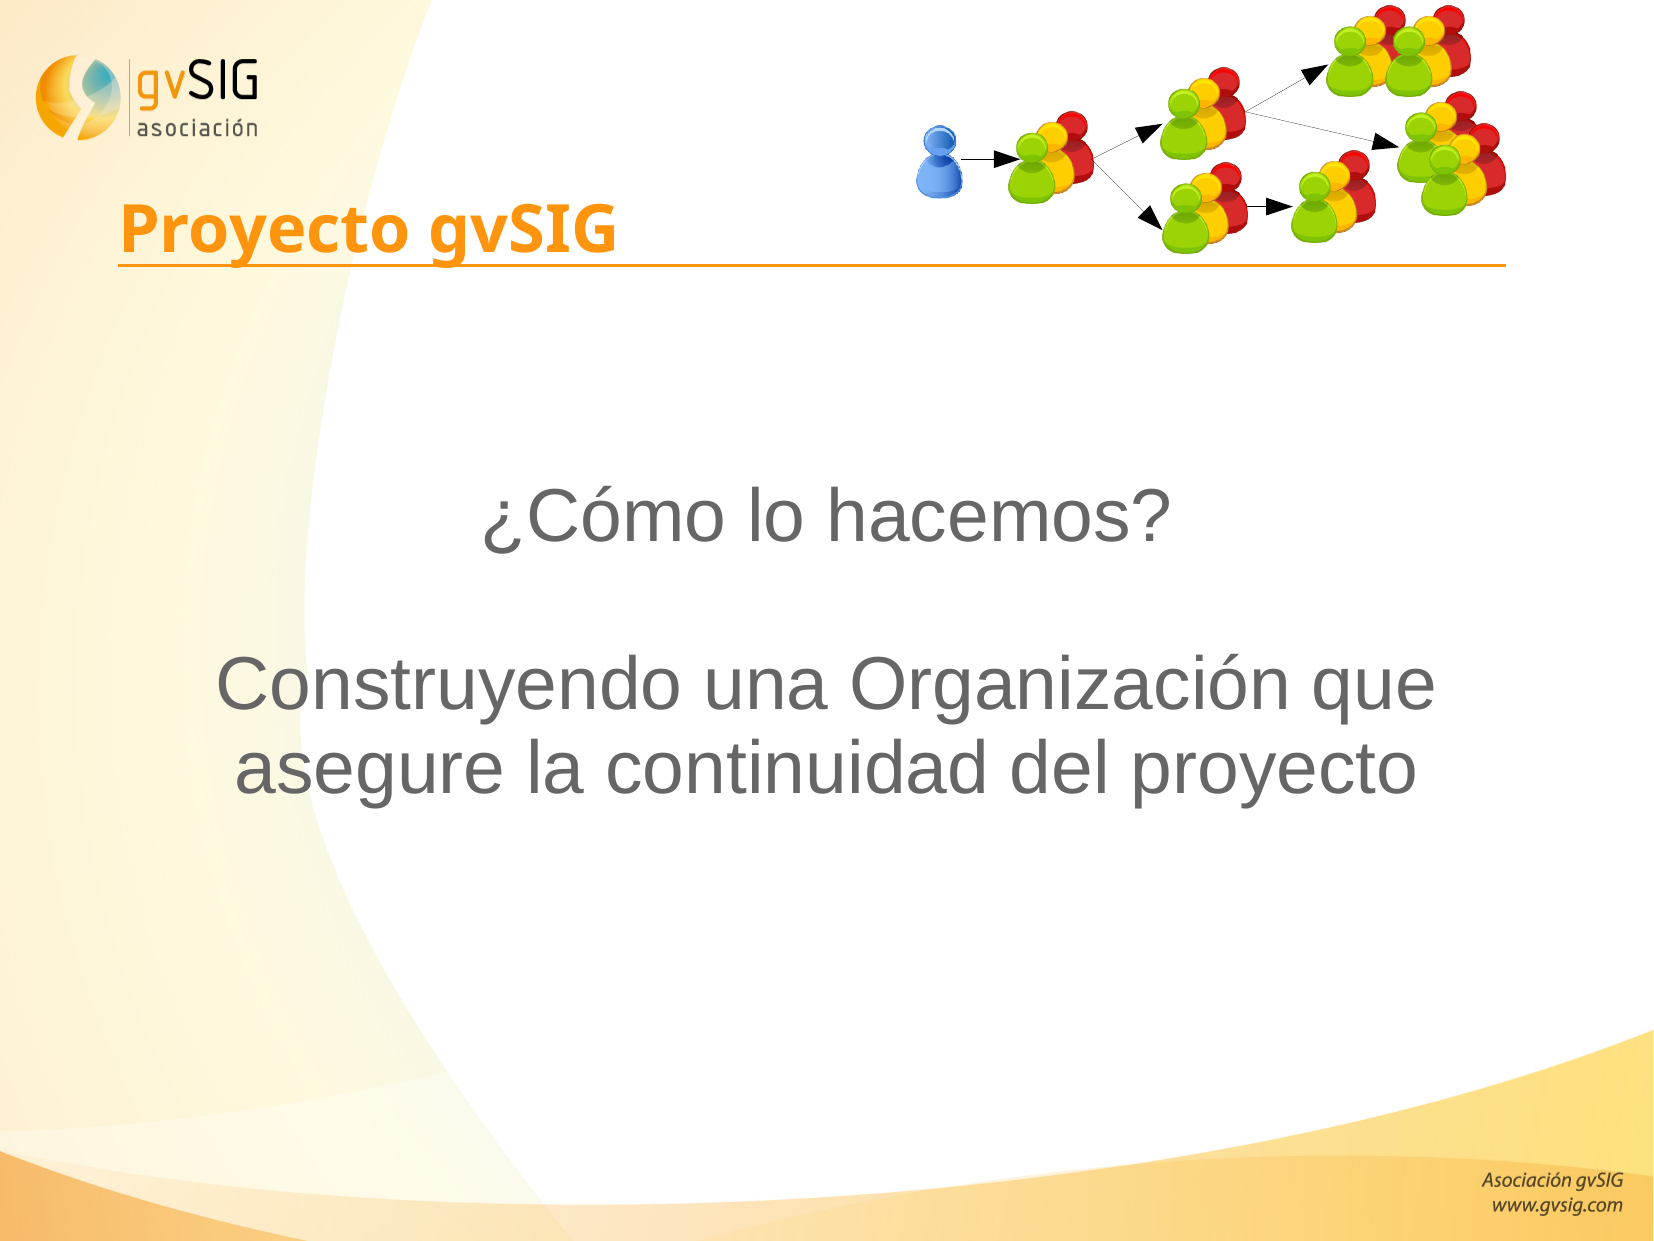

# Proyecto gvSIG
¿Cómo lo hacemos?
Construyendo una Organización que asegure la continuidad del proyecto